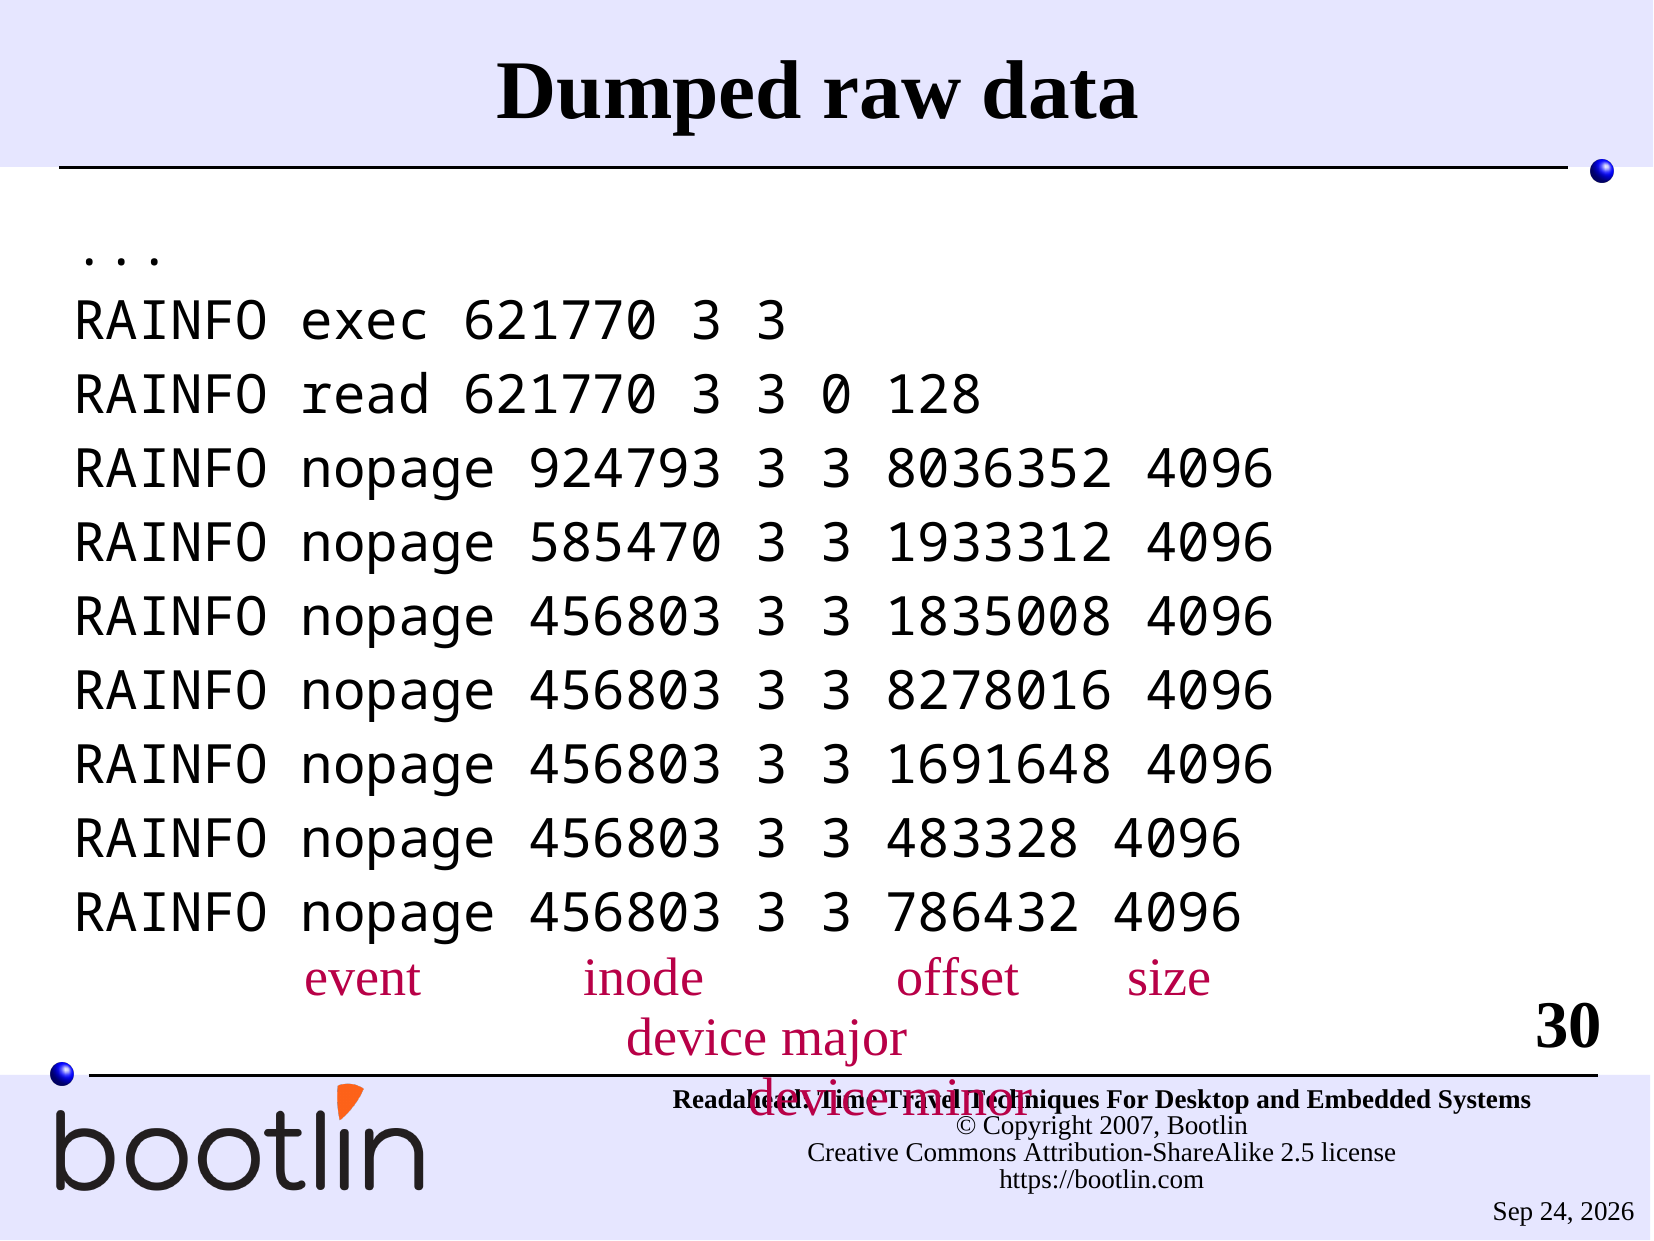

# Dumped raw data
...
RAINFO exec 621770 3 3
RAINFO read 621770 3 3 0 128
RAINFO nopage 924793 3 3 8036352 4096
RAINFO nopage 585470 3 3 1933312 4096
RAINFO nopage 456803 3 3 1835008 4096
RAINFO nopage 456803 3 3 8278016 4096
RAINFO nopage 456803 3 3 1691648 4096
RAINFO nopage 456803 3 3 483328 4096
RAINFO nopage 456803 3 3 786432 4096
		 event inode	 offset size
 device major
									device minor